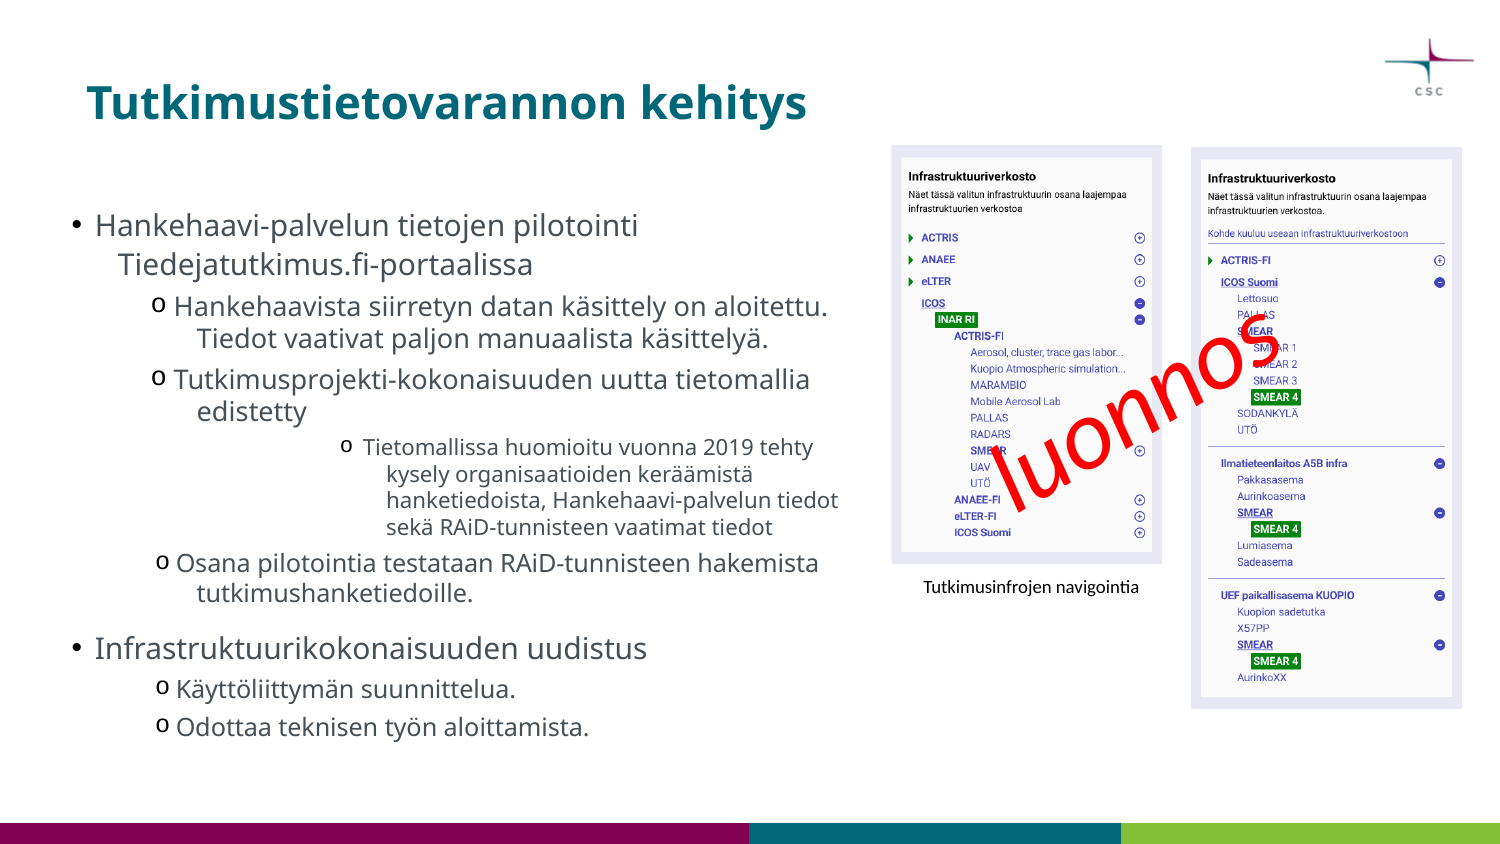

# Tutkimustietovarannon kehitys
Hankehaavi-palvelun tietojen pilotointi Tiedejatutkimus.fi-portaalissa
Hankehaavista siirretyn datan käsittely on aloitettu. Tiedot vaativat paljon manuaalista käsittelyä.
Tutkimusprojekti-kokonaisuuden uutta tietomallia edistetty
Tietomallissa huomioitu vuonna 2019 tehty kysely organisaatioiden keräämistä hanketiedoista, Hankehaavi-palvelun tiedot sekä RAiD-tunnisteen vaatimat tiedot
Osana pilotointia testataan RAiD-tunnisteen hakemista tutkimushanketiedoille.
Infrastruktuurikokonaisuuden uudistus
Käyttöliittymän suunnittelua.
Odottaa teknisen työn aloittamista.
luonnos
Tutkimusinfrojen navigointia